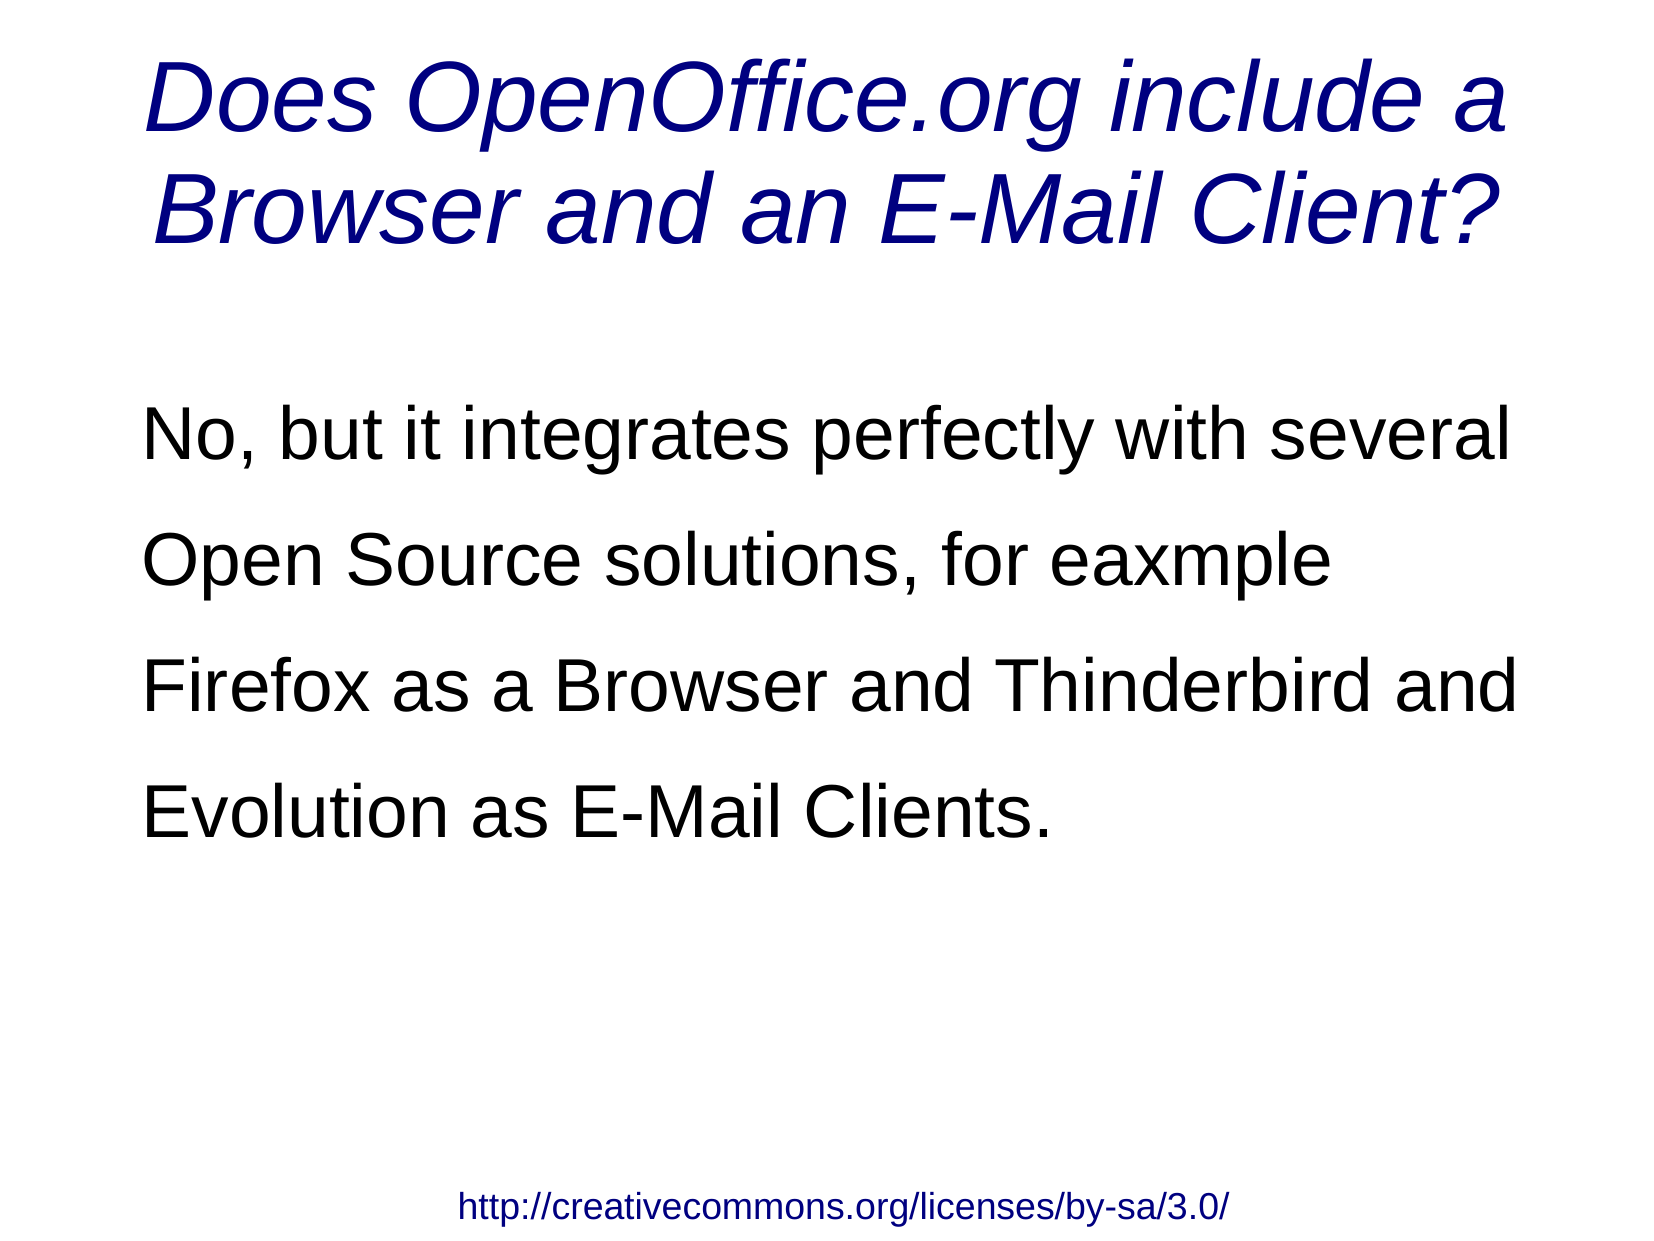

# Does OpenOffice.org include a Browser and an E-Mail Client?
No, but it integrates perfectly with several Open Source solutions, for eaxmple Firefox as a Browser and Thinderbird and Evolution as E-Mail Clients.